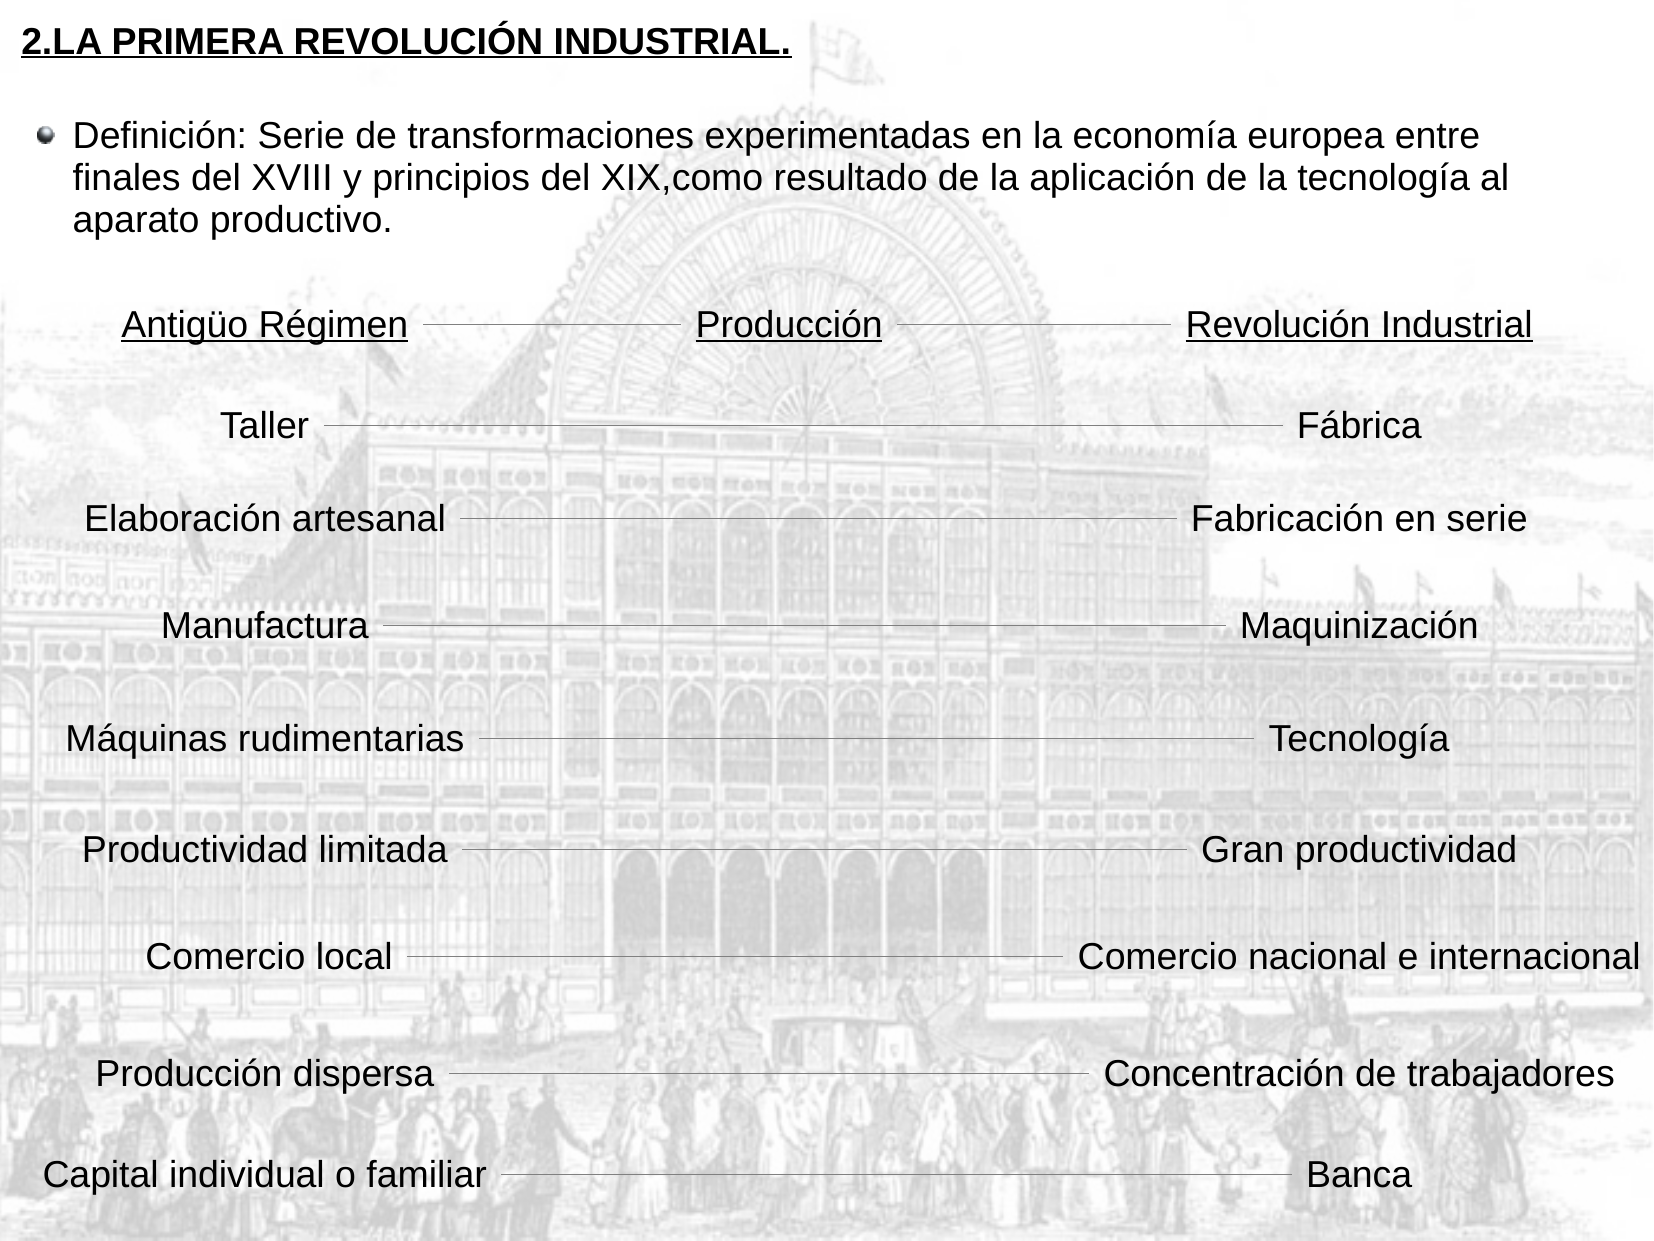

2.LA PRIMERA REVOLUCIÓN INDUSTRIAL.
Definición: Serie de transformaciones experimentadas en la economía europea entre
finales del XVIII y principios del XIX,como resultado de la aplicación de la tecnología al
aparato productivo.
Antigüo Régimen
Producción
Revolución Industrial
Taller
Fábrica
Elaboración artesanal
Fabricación en serie
Manufactura
Maquinización
Máquinas rudimentarias
Tecnología
Productividad limitada
Gran productividad
Comercio local
Comercio nacional e internacional
Producción dispersa
Concentración de trabajadores
Capital individual o familiar
Banca